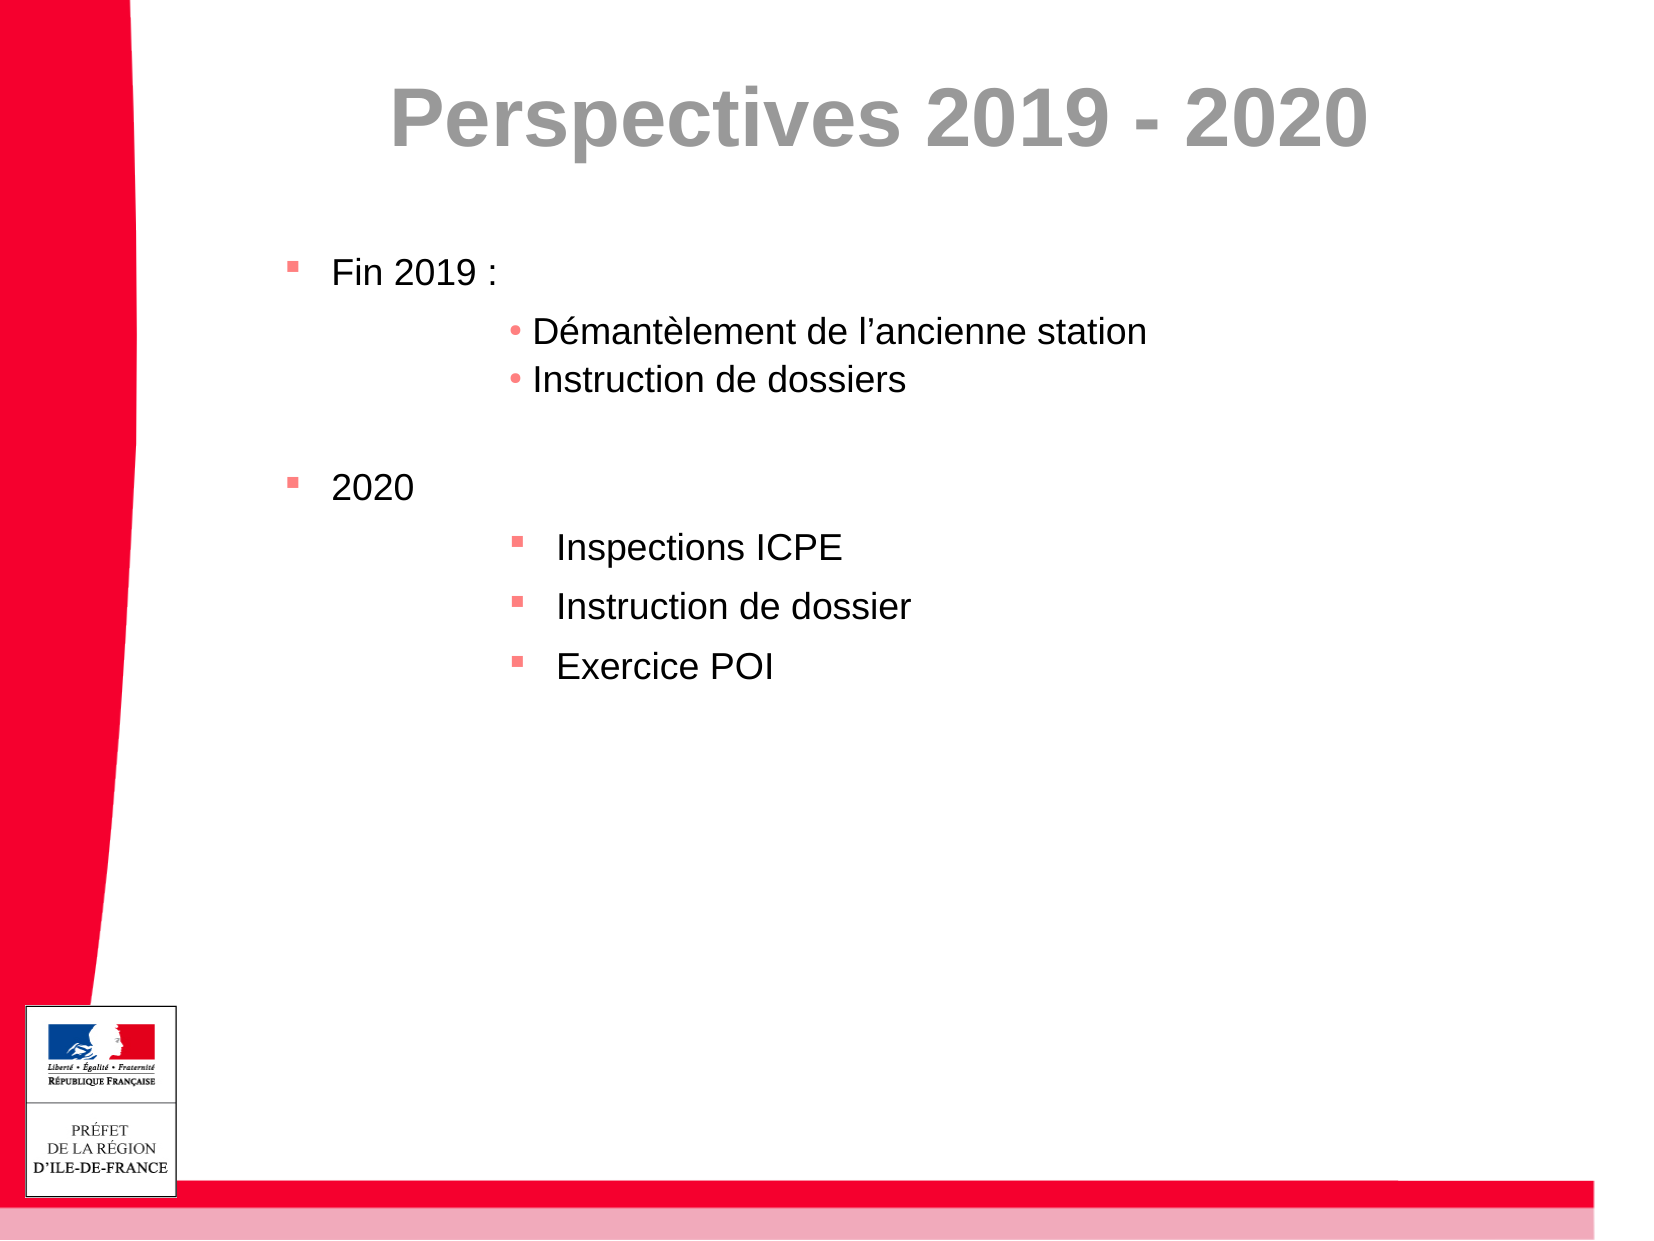

# Perspectives 2019 - 2020
Fin 2019 :
 Démantèlement de l’ancienne station
 Instruction de dossiers
2020
Inspections ICPE
Instruction de dossier
Exercice POI